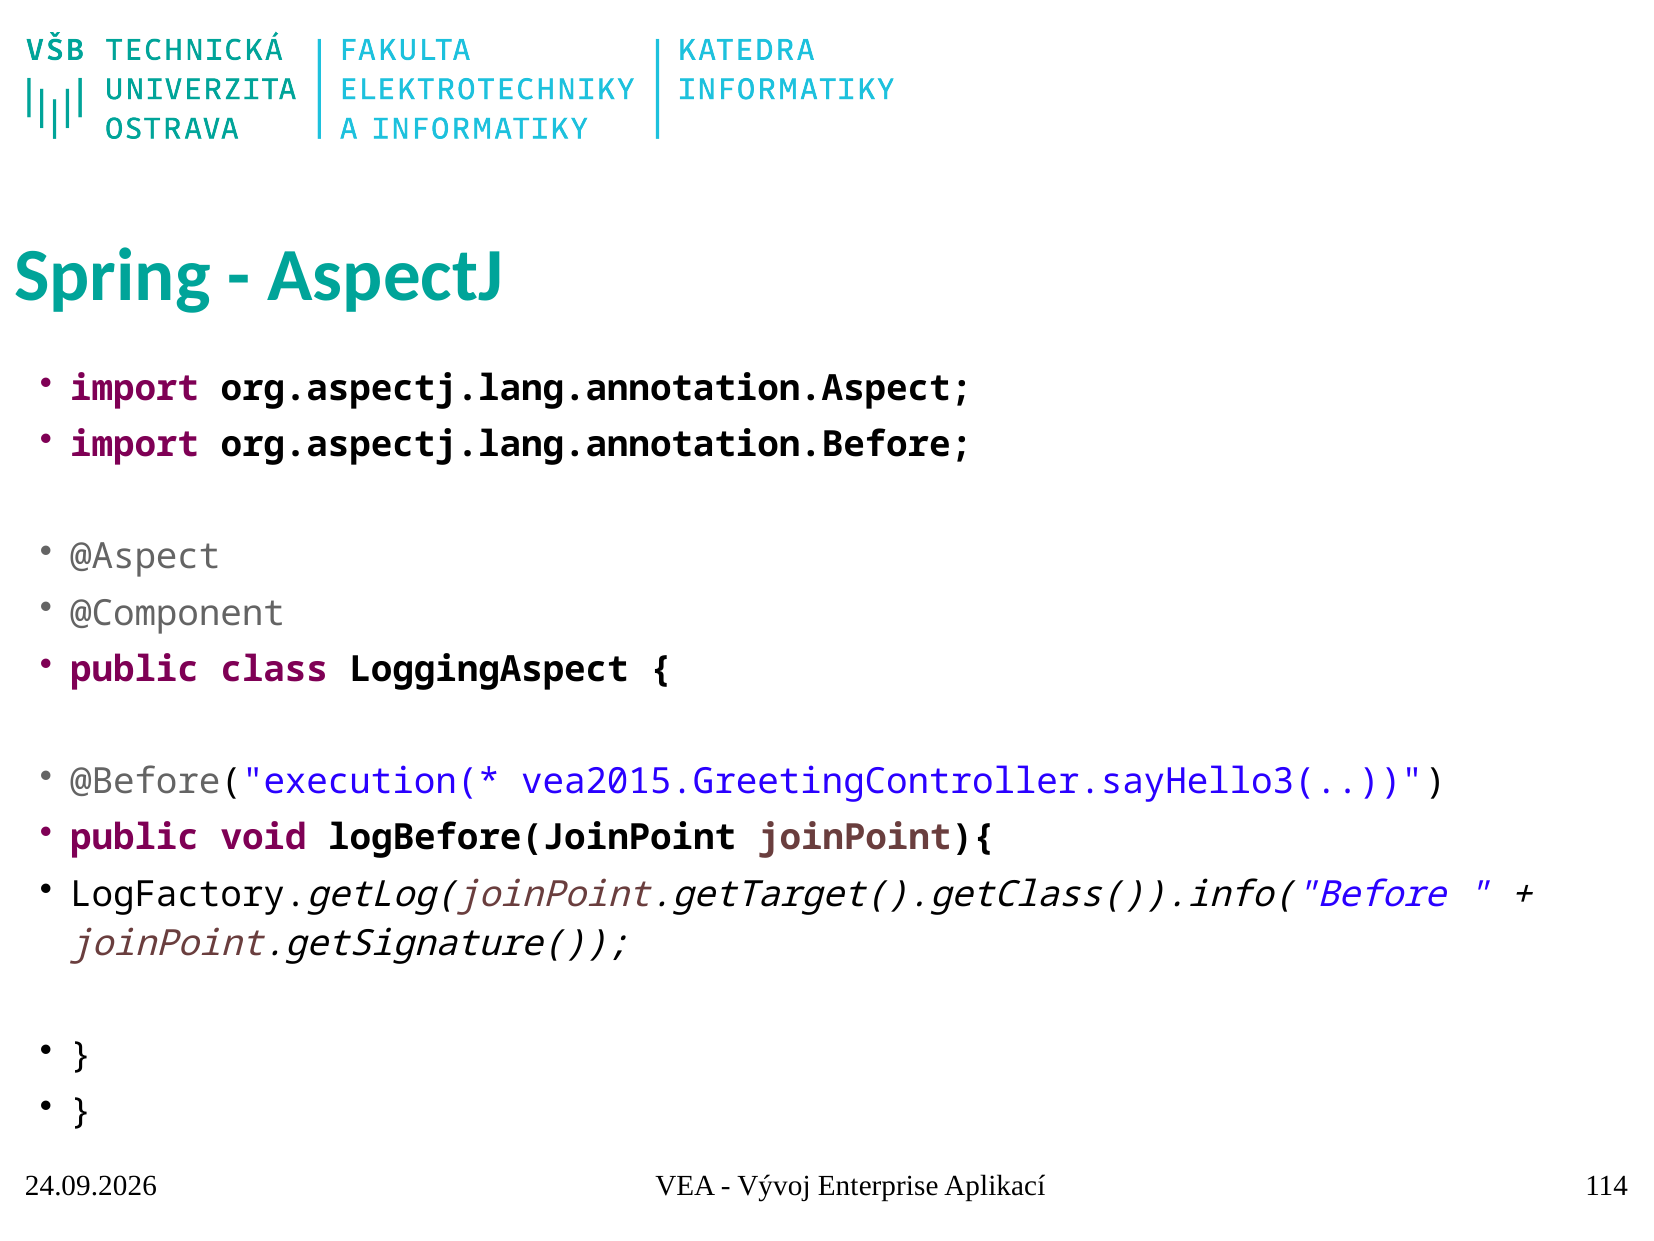

Spring - AspectJ
# import org.aspectj.lang.annotation.Aspect;
import org.aspectj.lang.annotation.Before;
@Aspect
@Component
public class LoggingAspect {
@Before("execution(* vea2015.GreetingController.sayHello3(..))")
public void logBefore(JoinPoint joinPoint){
LogFactory.getLog(joinPoint.getTarget().getClass()).info("Before " + joinPoint.getSignature());
}
}
VEA - Vývoj Enterprise Aplikací
114